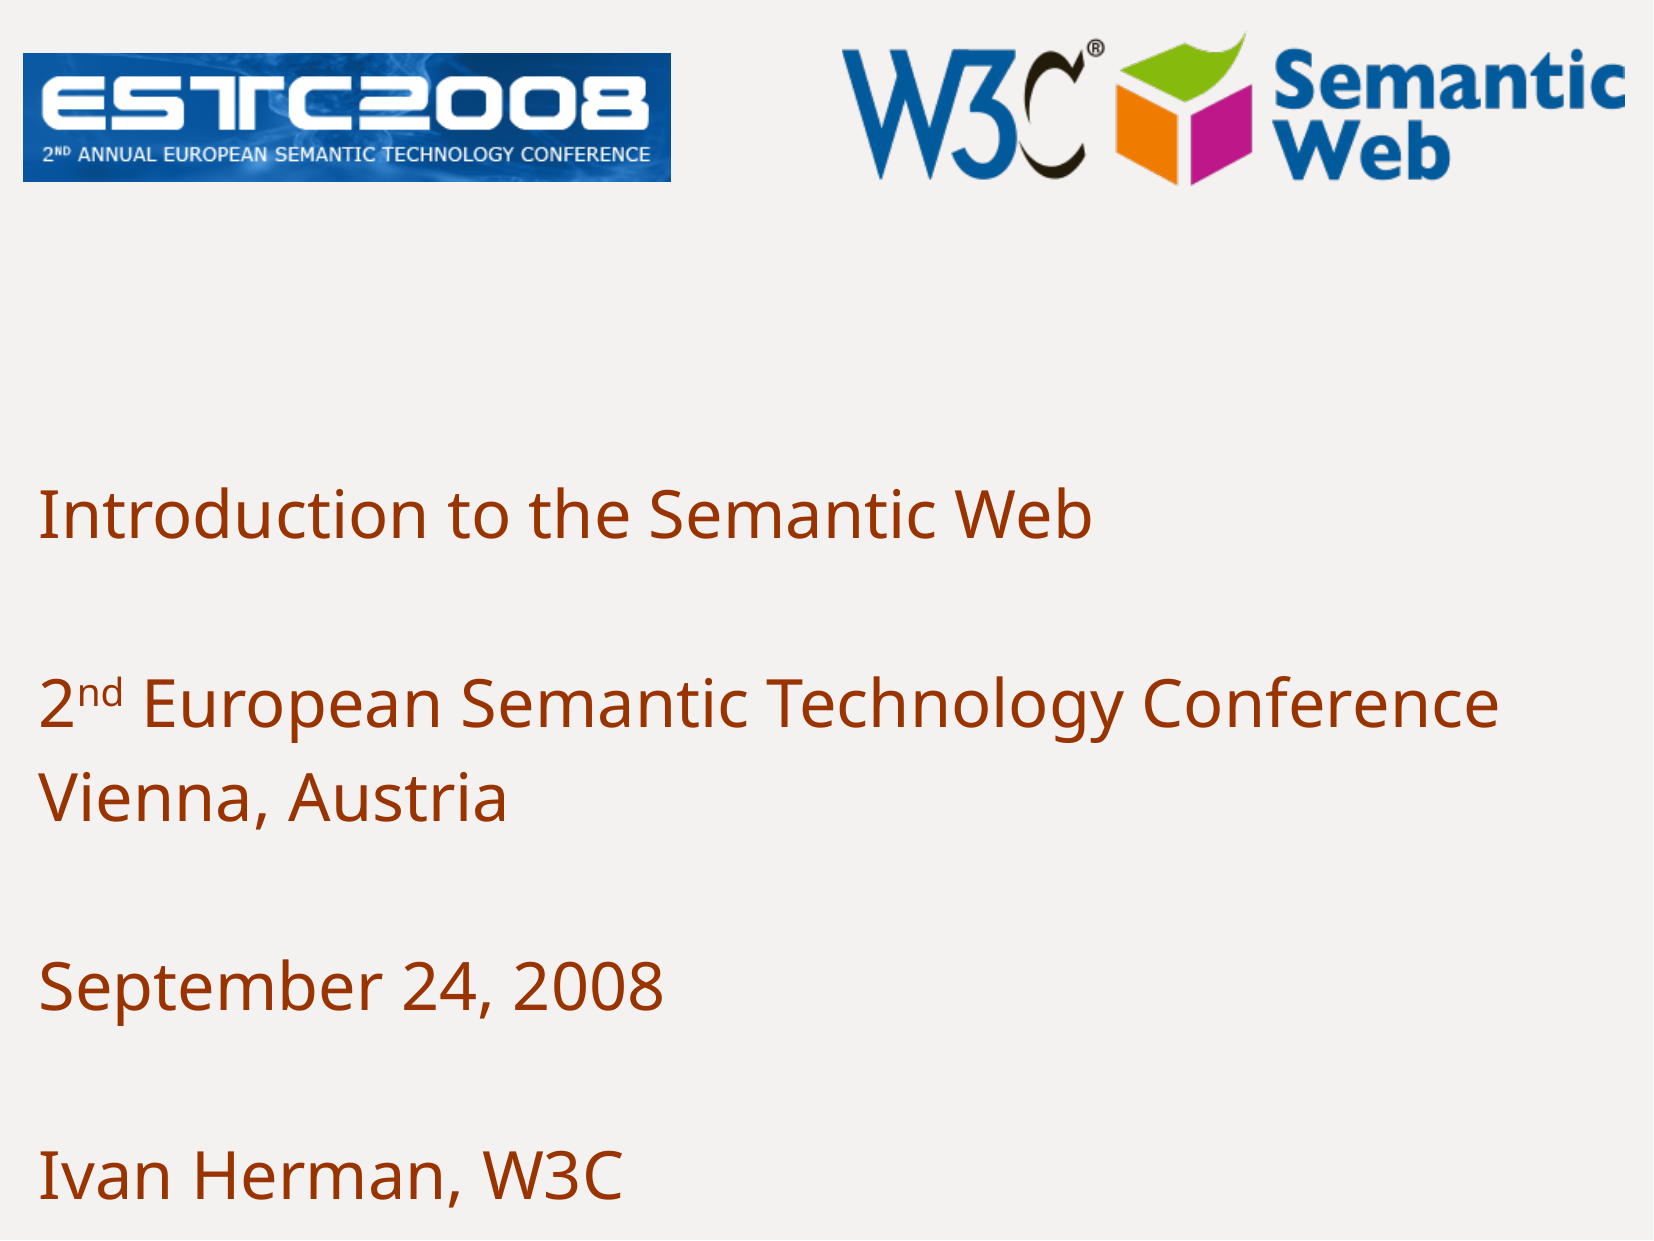

# Introduction to the Semantic Web 2nd European Semantic Technology Conference Vienna, Austria September 24, 2008 Ivan Herman, W3C